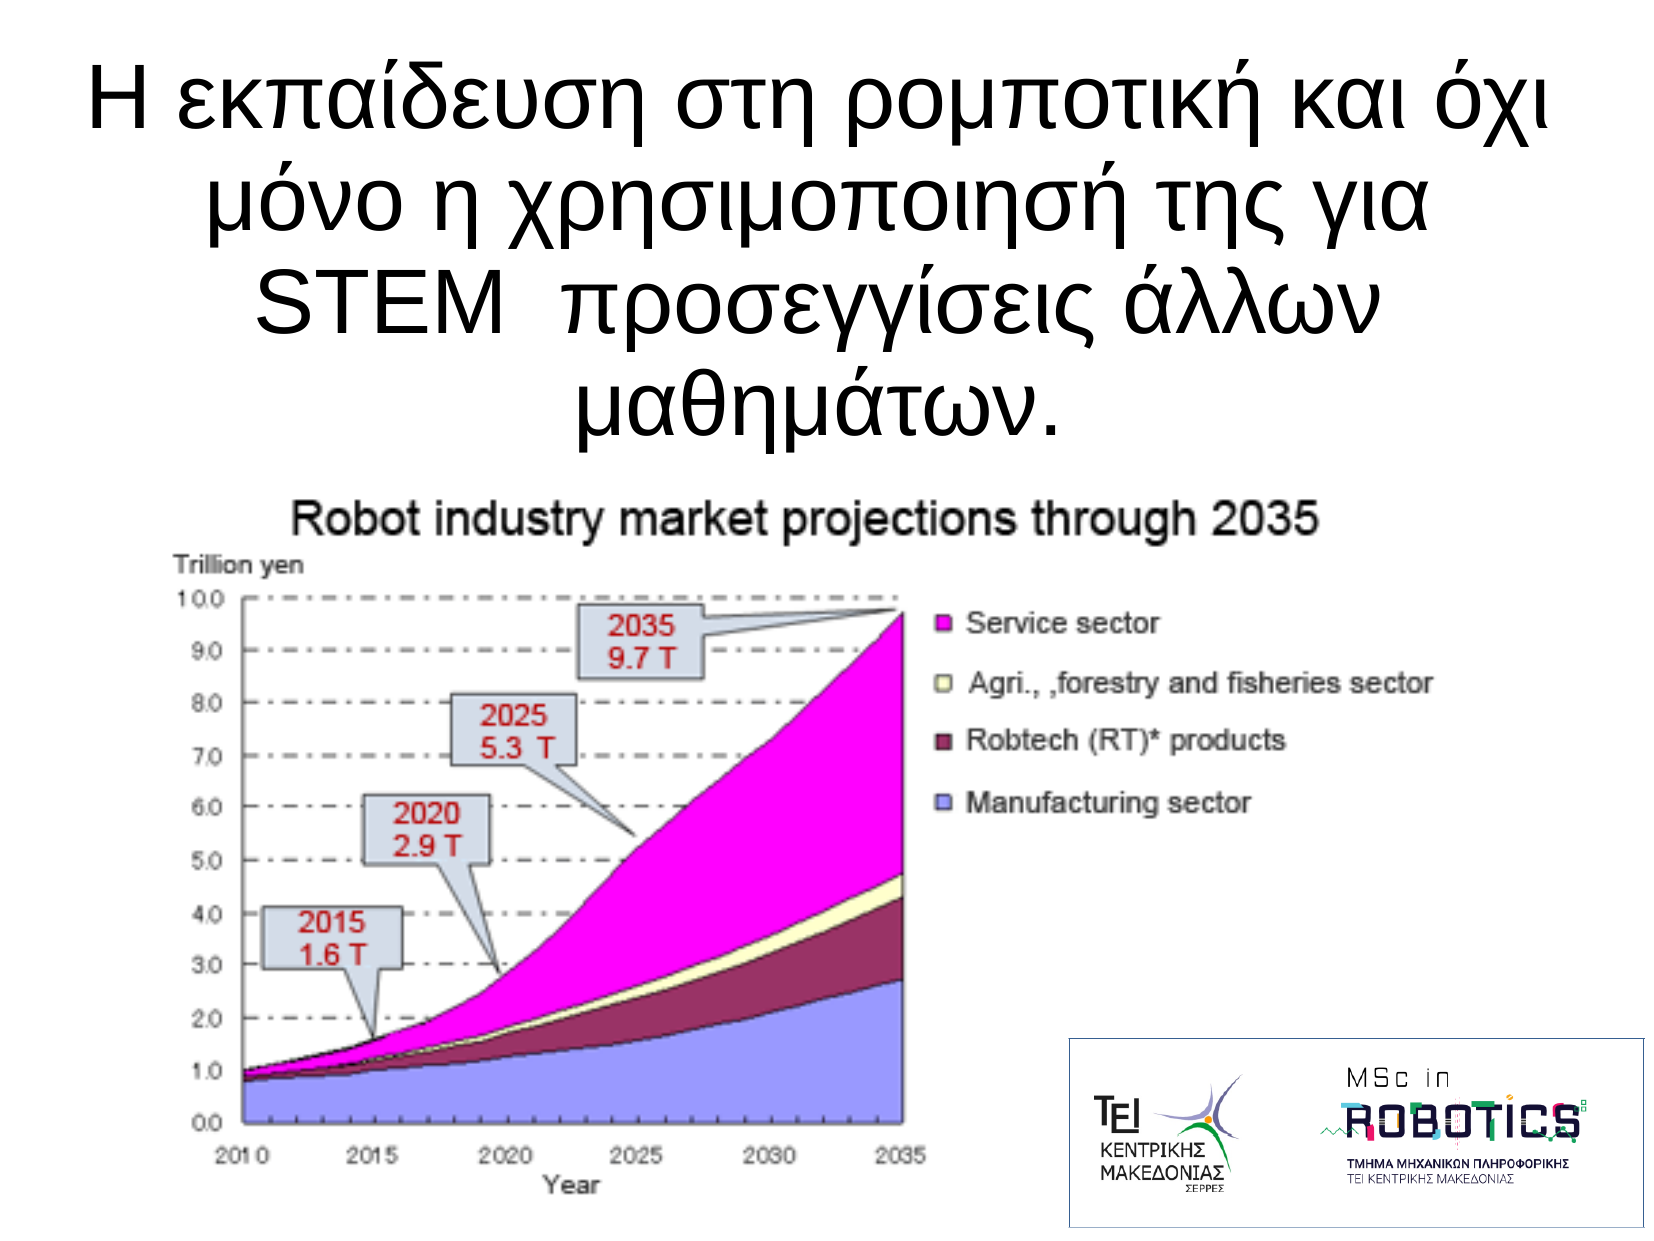

# Η εκπαίδευση στη ρομποτική και όχι μόνο η χρησιμοποιησή της για STEM προσεγγίσεις άλλων μαθημάτων.